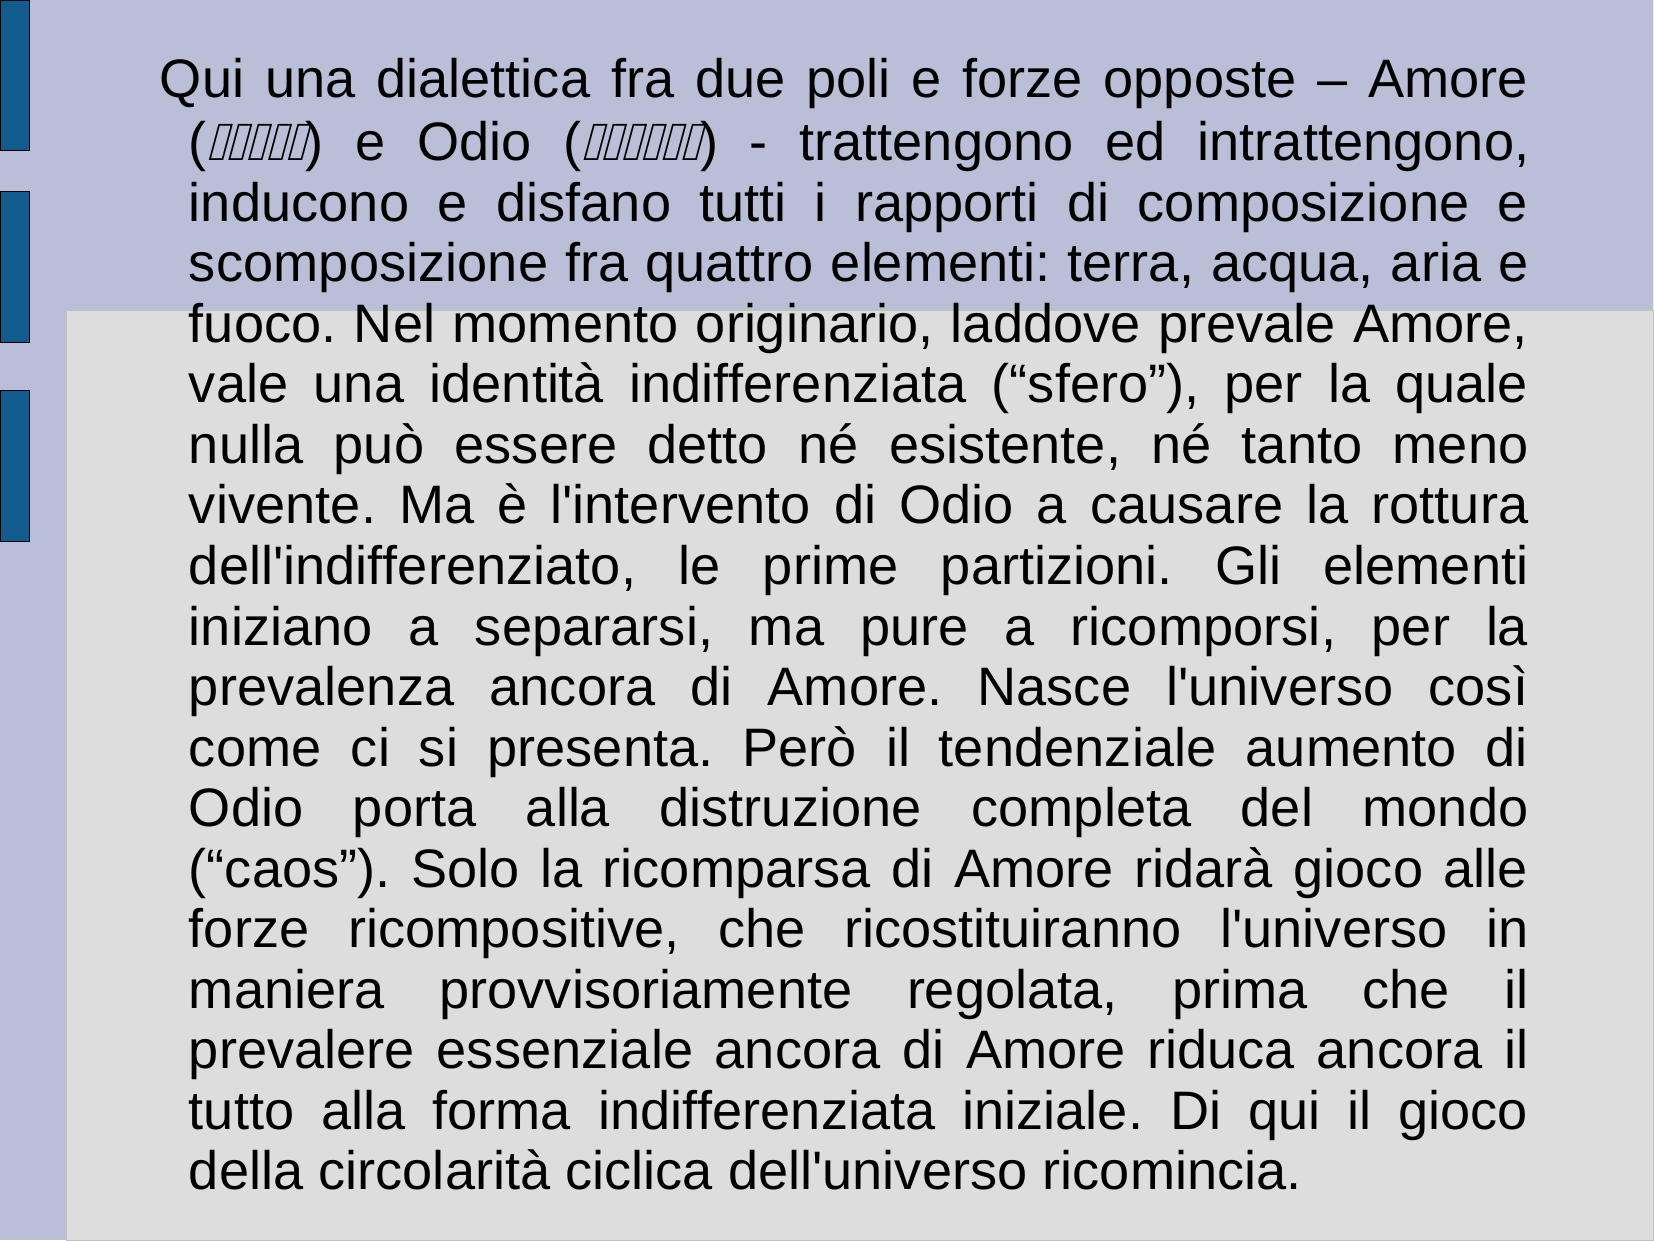

Qui una dialettica fra due poli e forze opposte – Amore () e Odio () - trattengono ed intrattengono, inducono e disfano tutti i rapporti di composizione e scomposizione fra quattro elementi: terra, acqua, aria e fuoco. Nel momento originario, laddove prevale Amore, vale una identità indifferenziata (“sfero”), per la quale nulla può essere detto né esistente, né tanto meno vivente. Ma è l'intervento di Odio a causare la rottura dell'indifferenziato, le prime partizioni. Gli elementi iniziano a separarsi, ma pure a ricomporsi, per la prevalenza ancora di Amore. Nasce l'universo così come ci si presenta. Però il tendenziale aumento di Odio porta alla distruzione completa del mondo (“caos”). Solo la ricomparsa di Amore ridarà gioco alle forze ricompositive, che ricostituiranno l'universo in maniera provvisoriamente regolata, prima che il prevalere essenziale ancora di Amore riduca ancora il tutto alla forma indifferenziata iniziale. Di qui il gioco della circolarità ciclica dell'universo ricomincia.
#